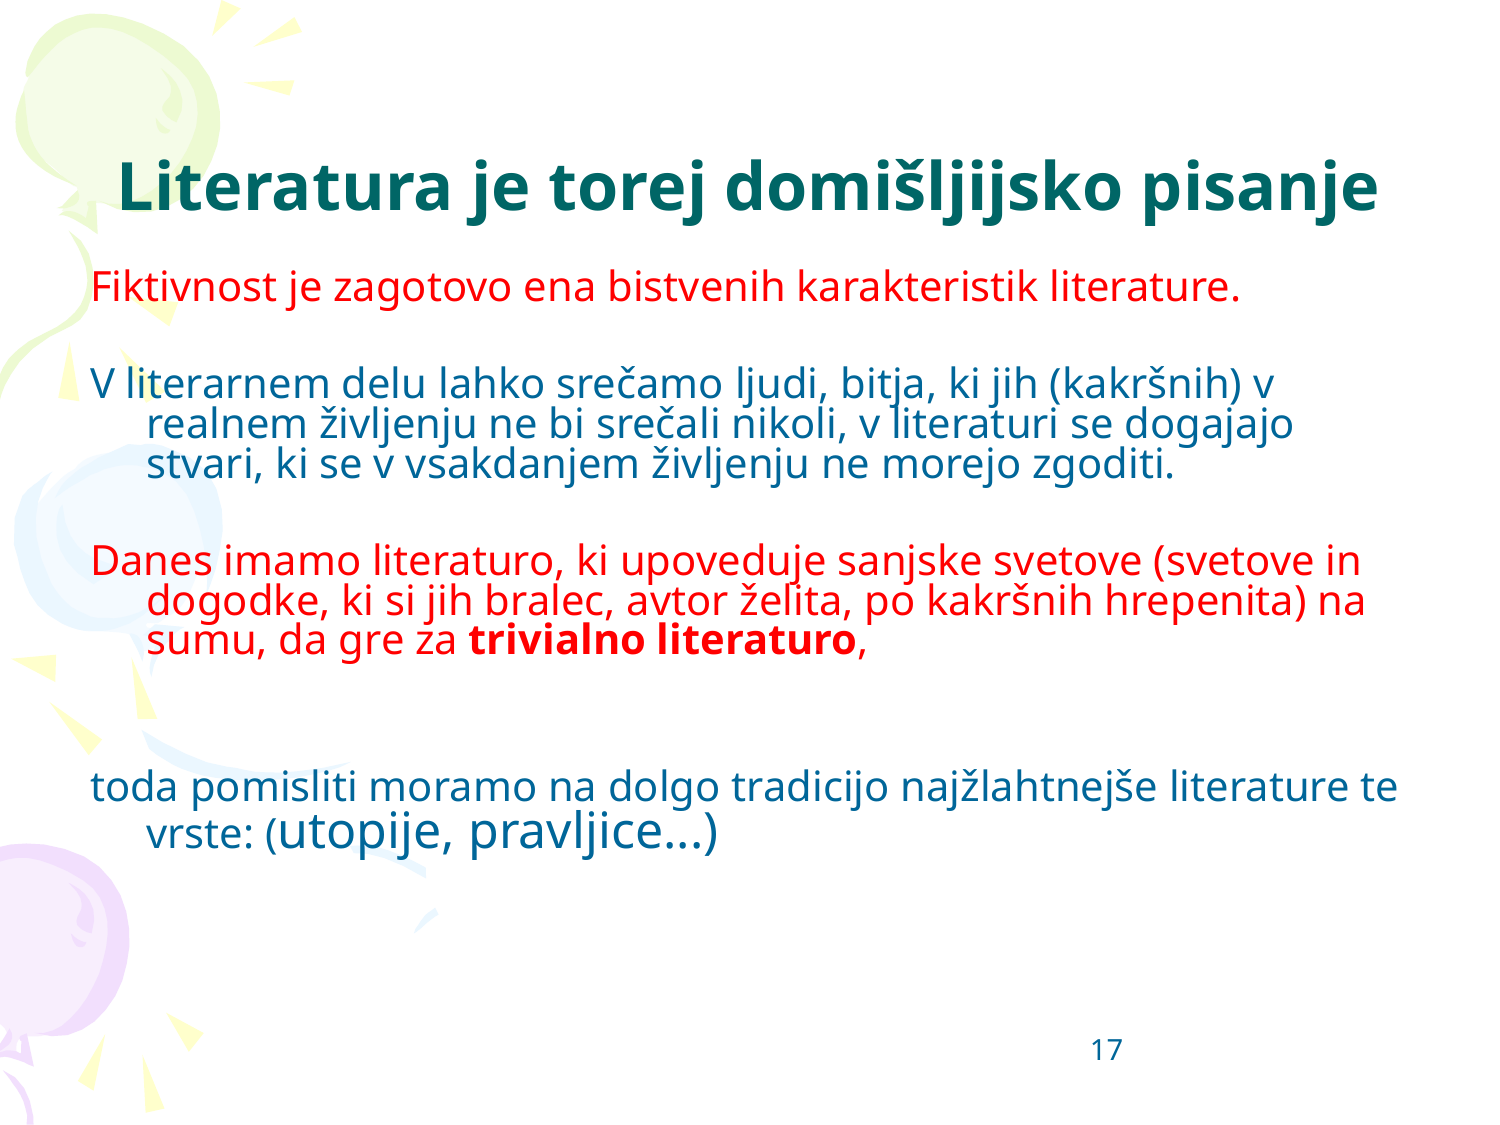

# Literatura je torej domišljijsko pisanje
Fiktivnost je zagotovo ena bistvenih karakteristik literature.
V literarnem delu lahko srečamo ljudi, bitja, ki jih (kakršnih) v realnem življenju ne bi srečali nikoli, v literaturi se dogajajo stvari, ki se v vsakdanjem življenju ne morejo zgoditi.
Danes imamo literaturo, ki upoveduje sanjske svetove (svetove in dogodke, ki si jih bralec, avtor želita, po kakršnih hrepenita) na sumu, da gre za trivialno literaturo,
toda pomisliti moramo na dolgo tradicijo najžlahtnejše literature te vrste: (utopije, pravljice...)